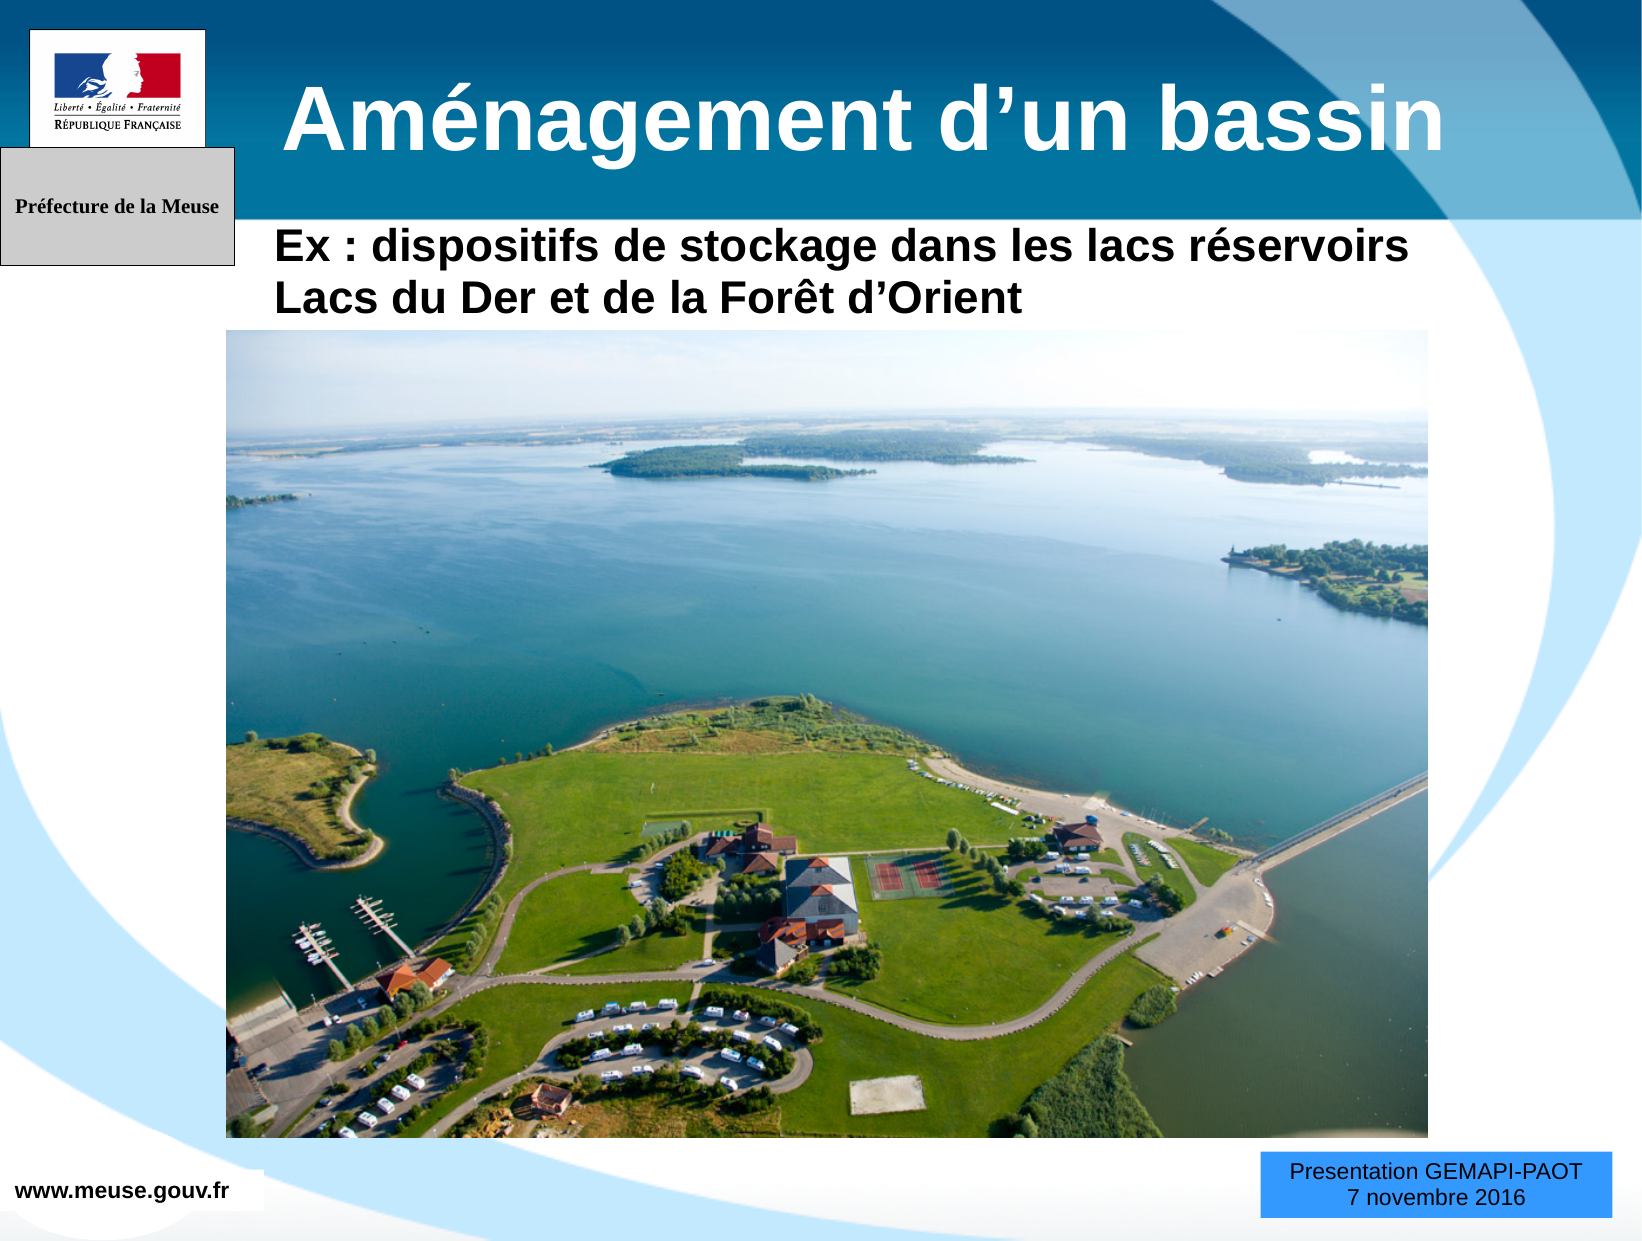

# Aménagement d’un bassin
Ex : dispositifs de stockage dans les lacs réservoirs
Lacs du Der et de la Forêt d’Orient